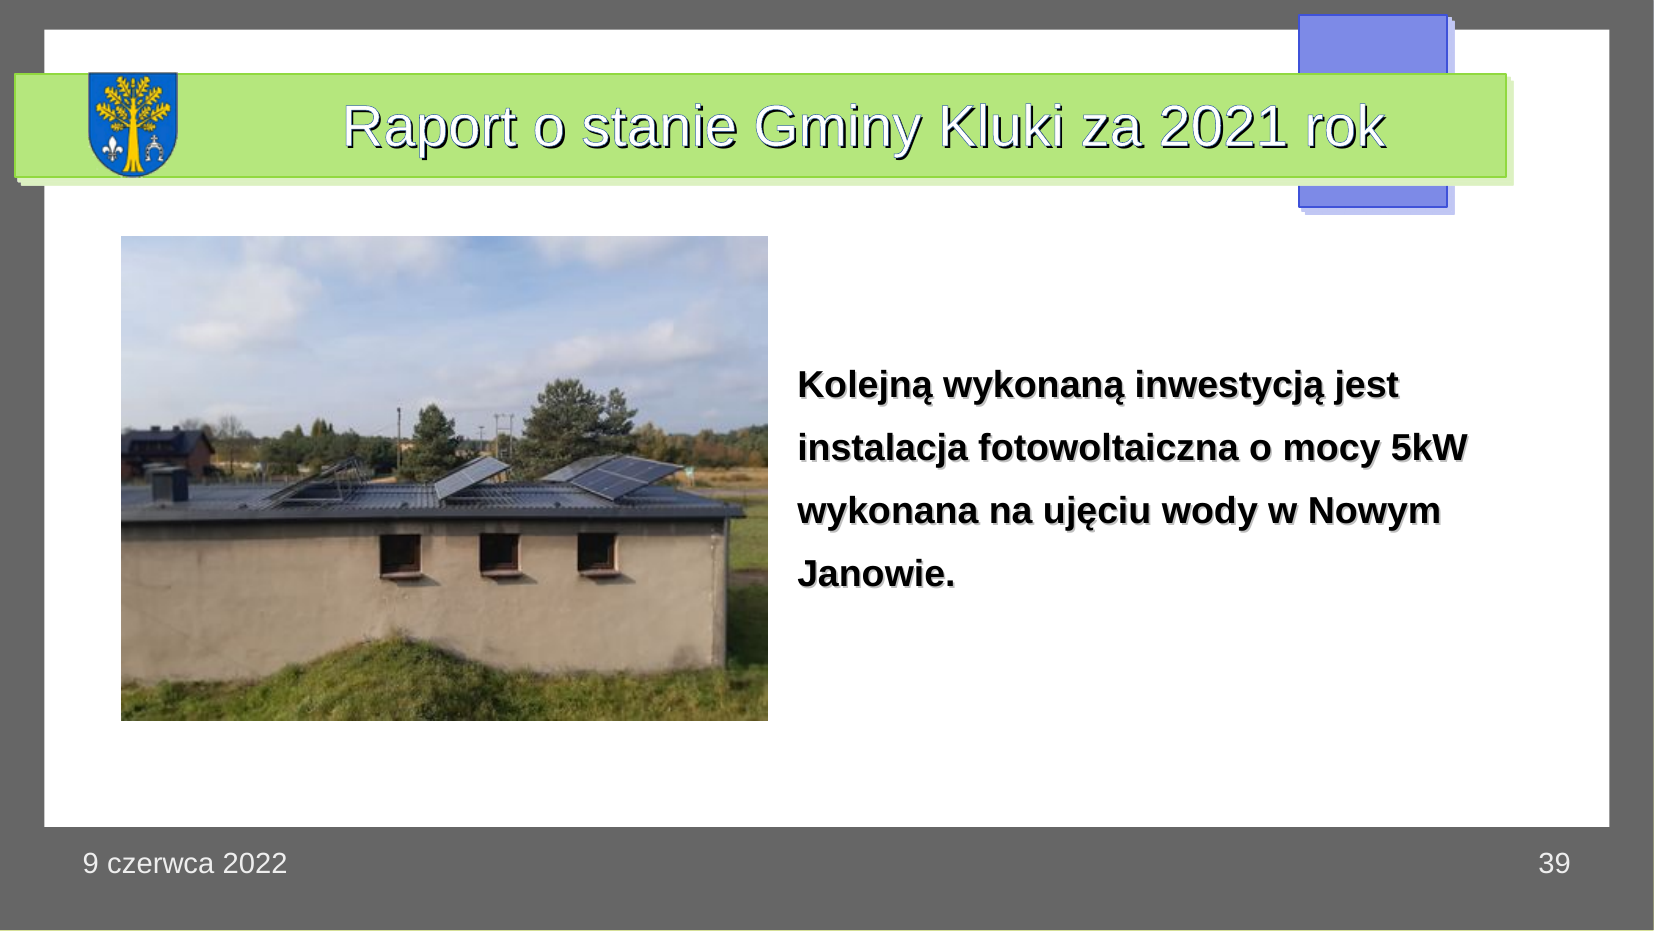

# Raport o stanie Gminy Kluki za 2021 rok
									Kolejną wykonaną inwestycją jest 										instalacja fotowoltaiczna o mocy 5kW 									wykonana na ujęciu wody w Nowym 										Janowie.
9 czerwca 2022
39